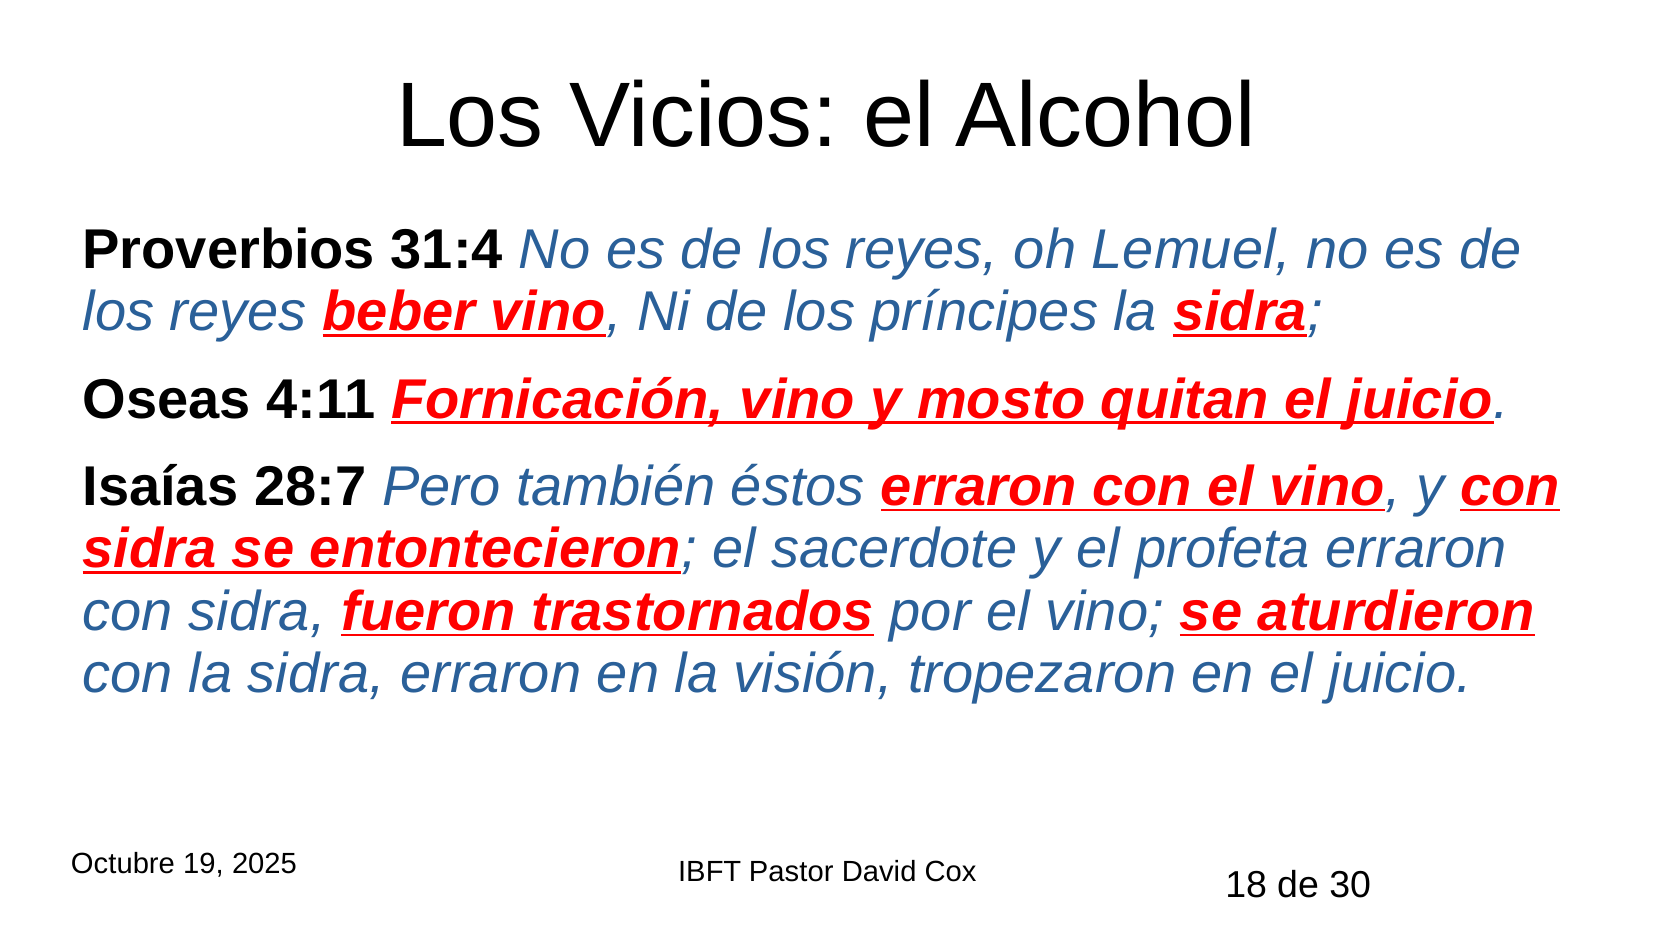

# Los Vicios: el Alcohol
Proverbios 31:4 No es de los reyes, oh Lemuel, no es de los reyes beber vino, Ni de los príncipes la sidra;
Oseas 4:11 Fornicación, vino y mosto quitan el juicio.
Isaías 28:7 Pero también éstos erraron con el vino, y con sidra se entontecieron; el sacerdote y el profeta erraron con sidra, fueron trastornados por el vino; se aturdieron con la sidra, erraron en la visión, tropezaron en el juicio.
Octubre 19, 2025
IBFT Pastor David Cox
 de 30